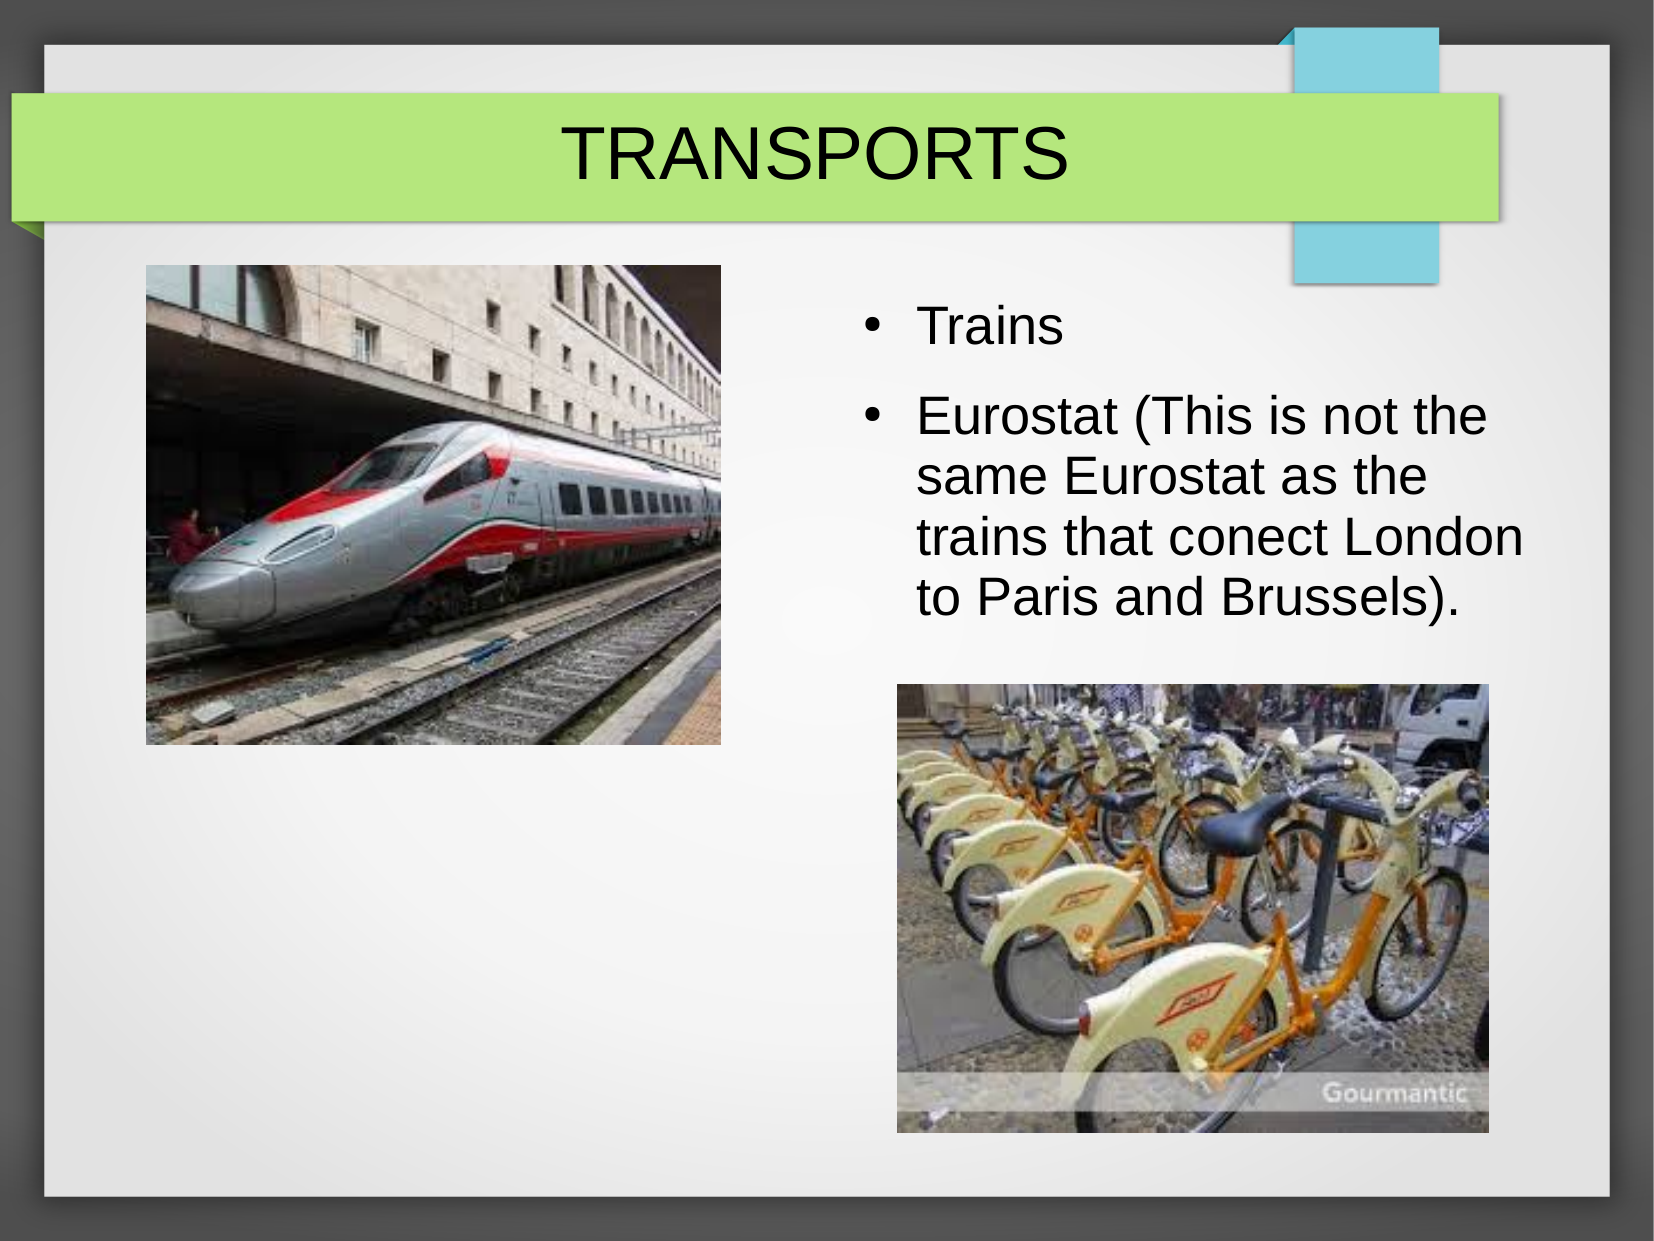

# TRANSPORTS
Trains
Eurostat (This is not the same Eurostat as the trains that conect London to Paris and Brussels).